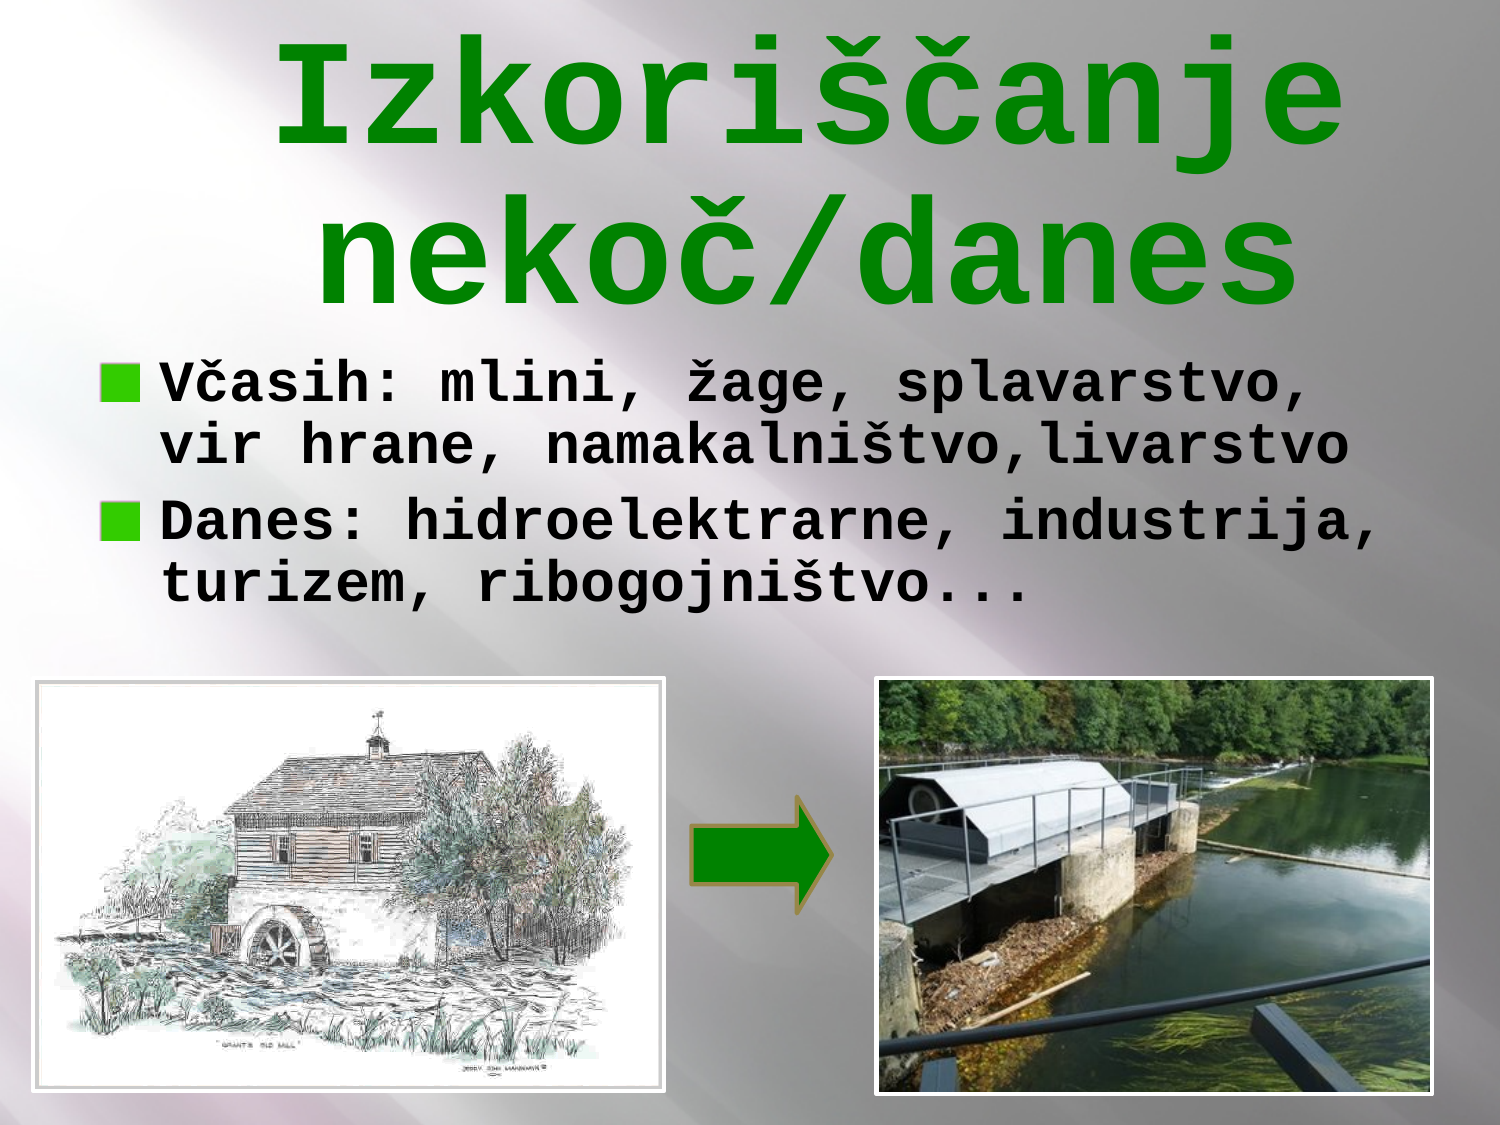

# Izkoriščanje nekoč/danes
Včasih: mlini, žage, splavarstvo, vir hrane, namakalništvo,livarstvo
Danes: hidroelektrarne, industrija, turizem, ribogojništvo...